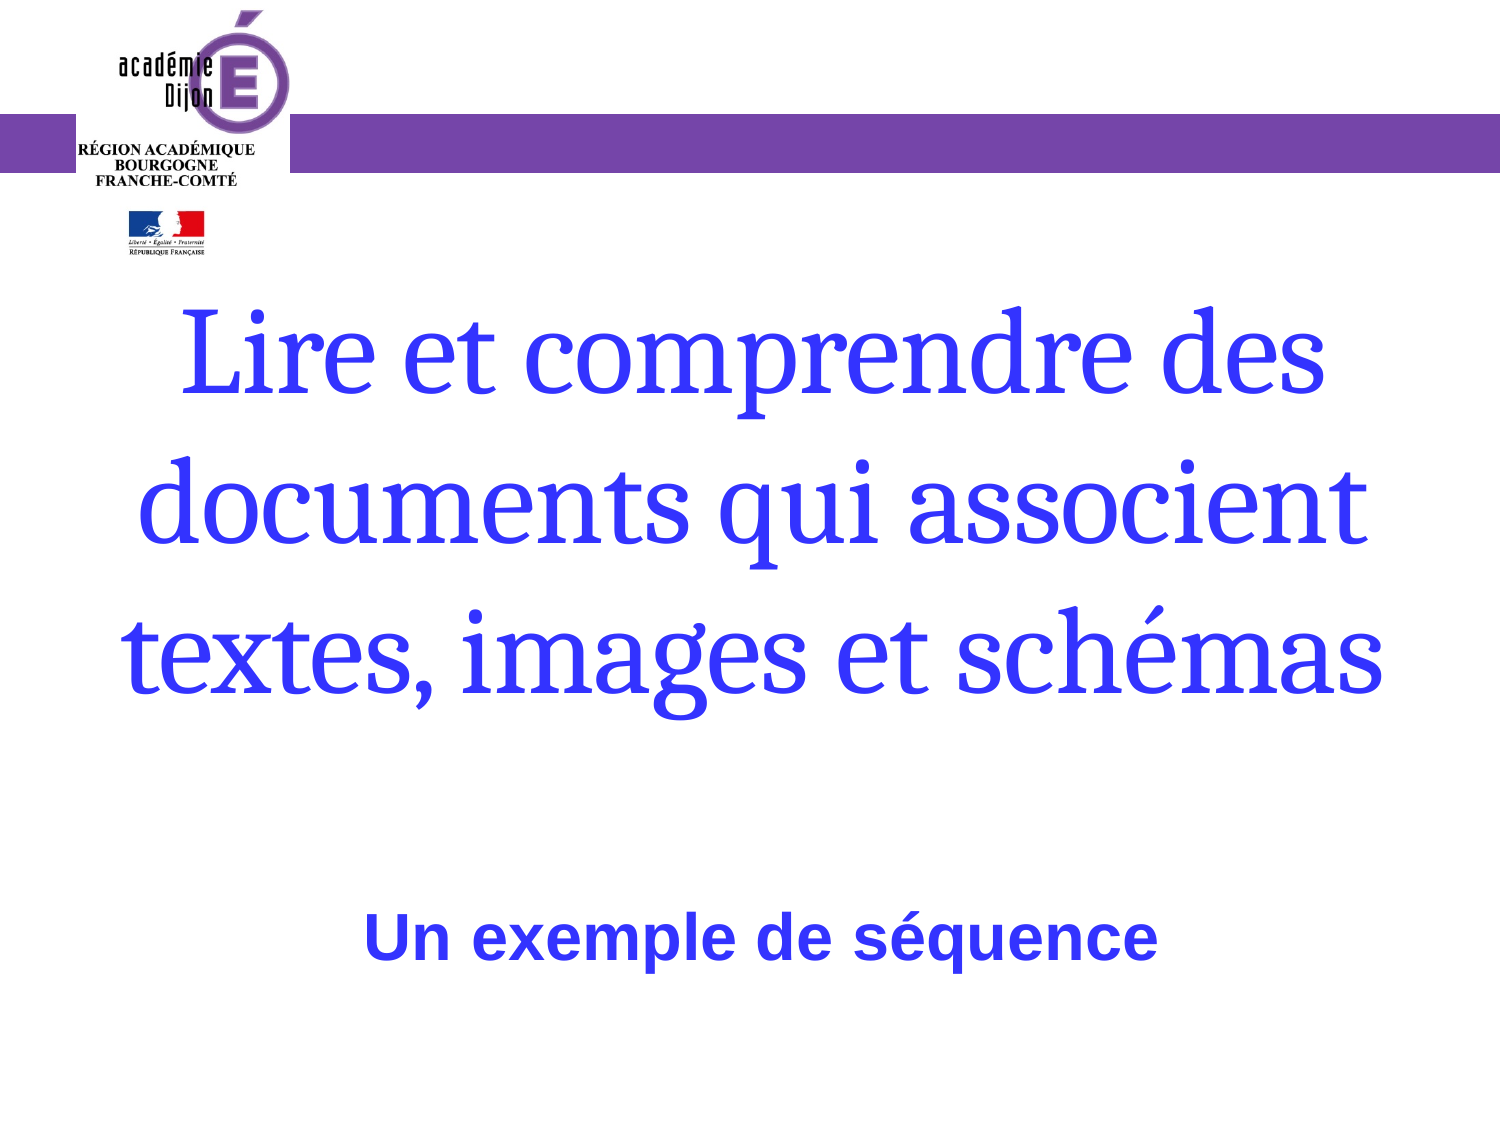

Lire et comprendre des documents qui associent textes, images et schémas
Un exemple de séquence